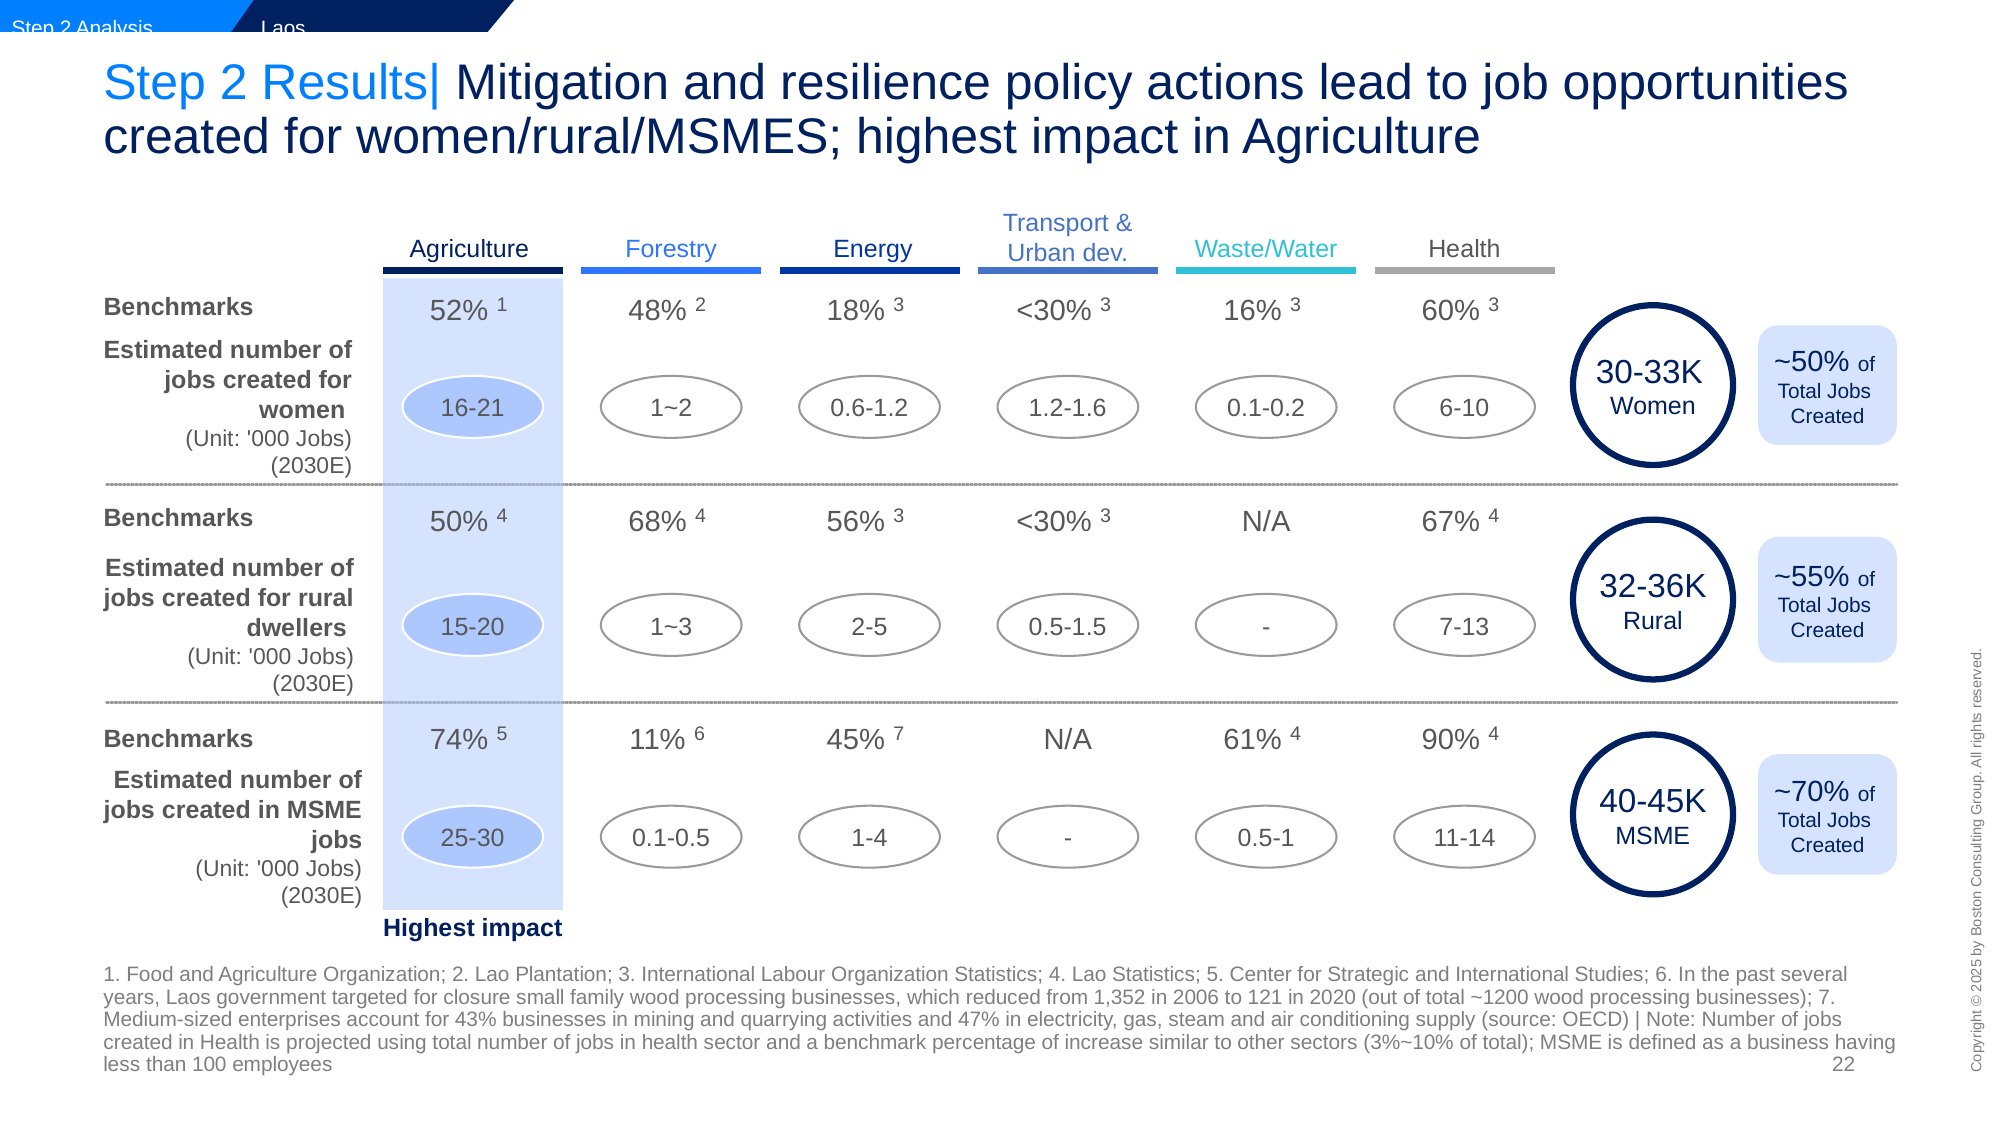

Step 2 Analysis
Laos
# Step 2 Results| Mitigation and resilience policy actions lead to job opportunities created for women/rural/MSMES; highest impact in Agriculture
Agriculture
Forestry
 Energy
Transport & Urban dev.
Waste/Water
Health
52% 1
48% 2
18% 3
<30% 3
16% 3
60% 3
Benchmarks
Estimated number of jobs created for women
(Unit: '000 Jobs)
(2030E)
30-33K
Women
~50% of
Total Jobs
Created
16-21
1~2
0.6-1.2
1.2-1.6
0.1-0.2
6-10
50% 4
68% 4
56% 3
<30% 3
N/A
67% 4
Benchmarks
Estimated number of jobs created for rural dwellers
(Unit: '000 Jobs)
(2030E)
32-36K
Rural
~55% of
Total Jobs
Created
15-20
1~3
2-5
0.5-1.5
-
7-13
74% 5
11% 6
45% 7
N/A
61% 4
90% 4
Benchmarks
Estimated number of jobs created in MSME jobs
(Unit: '000 Jobs)
(2030E)
40-45K
MSME
~70% of
Total Jobs
Created
25-30
0.1-0.5
1-4
-
0.5-1
11-14
Highest impact
1. Food and Agriculture Organization; 2. Lao Plantation; 3. International Labour Organization Statistics; 4. Lao Statistics; 5. Center for Strategic and International Studies; 6. In the past several years, Laos government targeted for closure small family wood processing businesses, which reduced from 1,352 in 2006 to 121 in 2020 (out of total ~1200 wood processing businesses); 7. Medium-sized enterprises account for 43% businesses in mining and quarrying activities and 47% in electricity, gas, steam and air conditioning supply (source: OECD) | Note: Number of jobs created in Health is projected using total number of jobs in health sector and a benchmark percentage of increase similar to other sectors (3%~10% of total); MSME is defined as a business having less than 100 employees